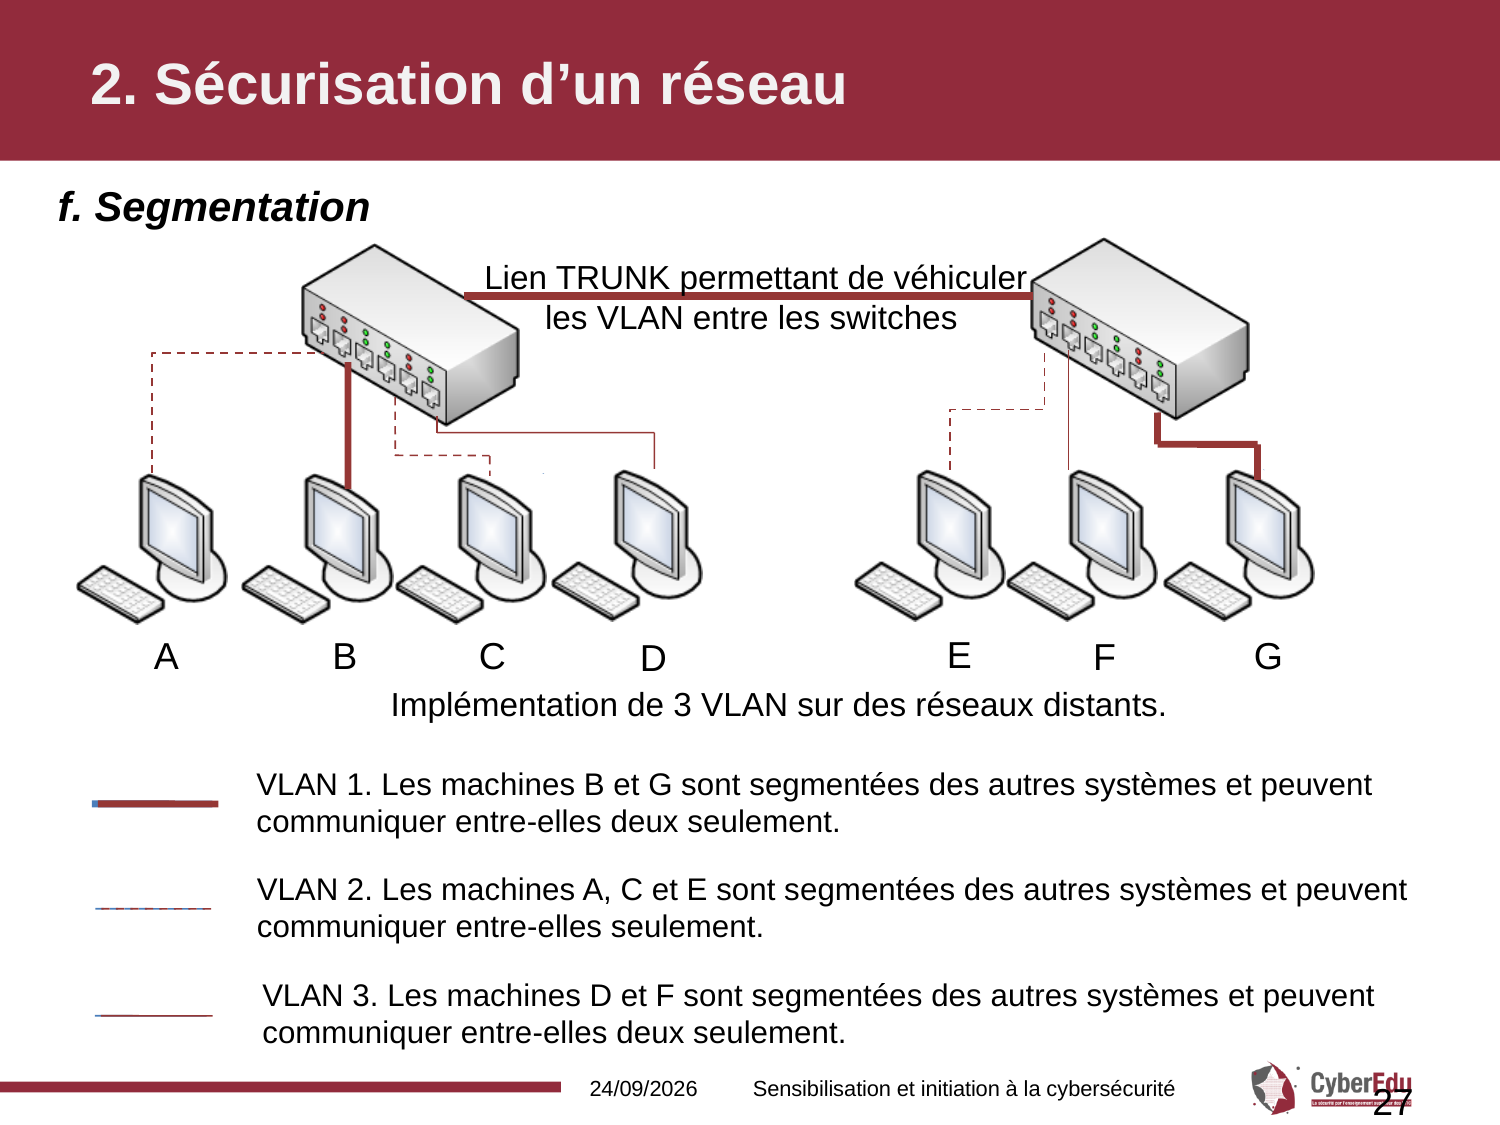

# 2. Sécurisation d’un réseau
f. Segmentation
Lien TRUNK permettant de véhiculer
les VLAN entre les switches
E
G
A
B
C
F
D
Implémentation de 3 VLAN sur des réseaux distants.
VLAN 1. Les machines B et G sont segmentées des autres systèmes et peuvent communiquer entre-elles deux seulement.
VLAN 2. Les machines A, C et E sont segmentées des autres systèmes et peuvent communiquer entre-elles seulement.
VLAN 3. Les machines D et F sont segmentées des autres systèmes et peuvent communiquer entre-elles deux seulement.
Sensibilisation et initiation à la cybersécurité